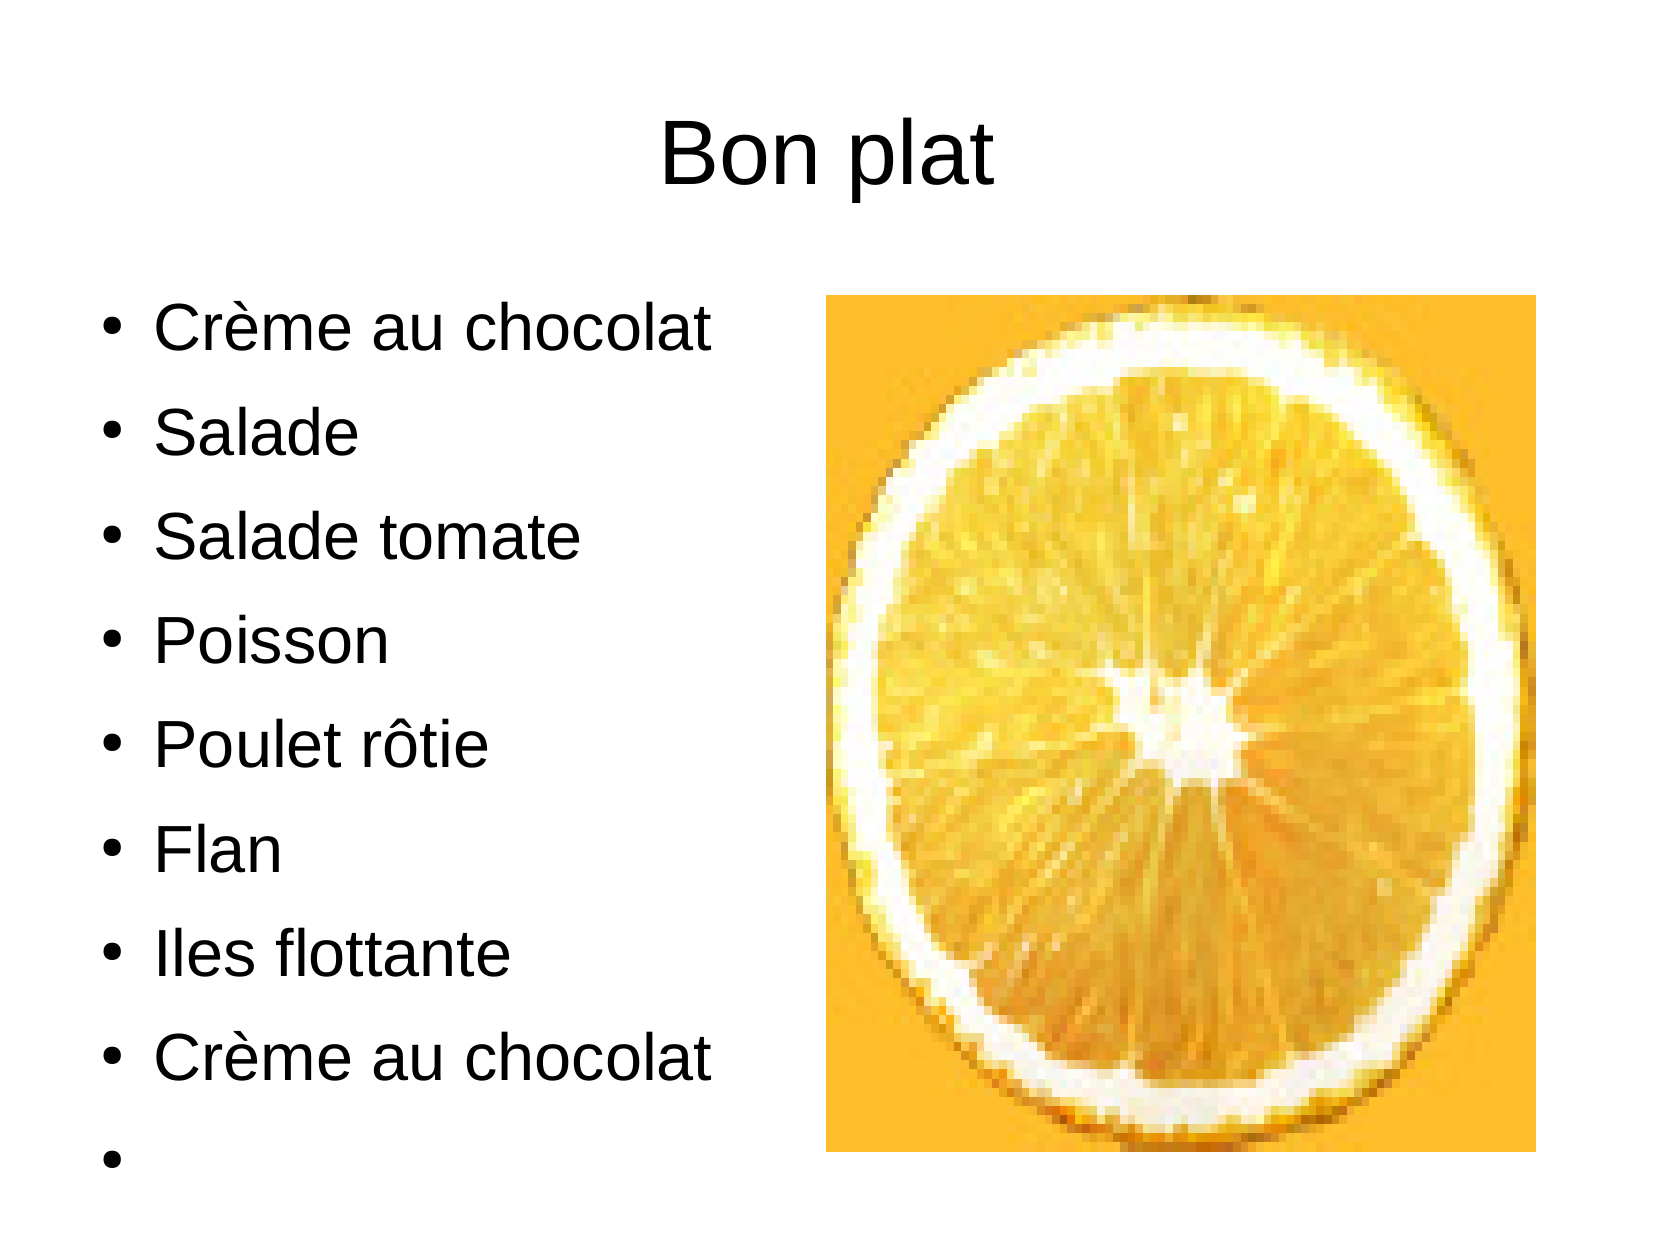

# Bon plat
Crème au chocolat
Salade
Salade tomate
Poisson
Poulet rôtie
Flan
Iles flottante
Crème au chocolat